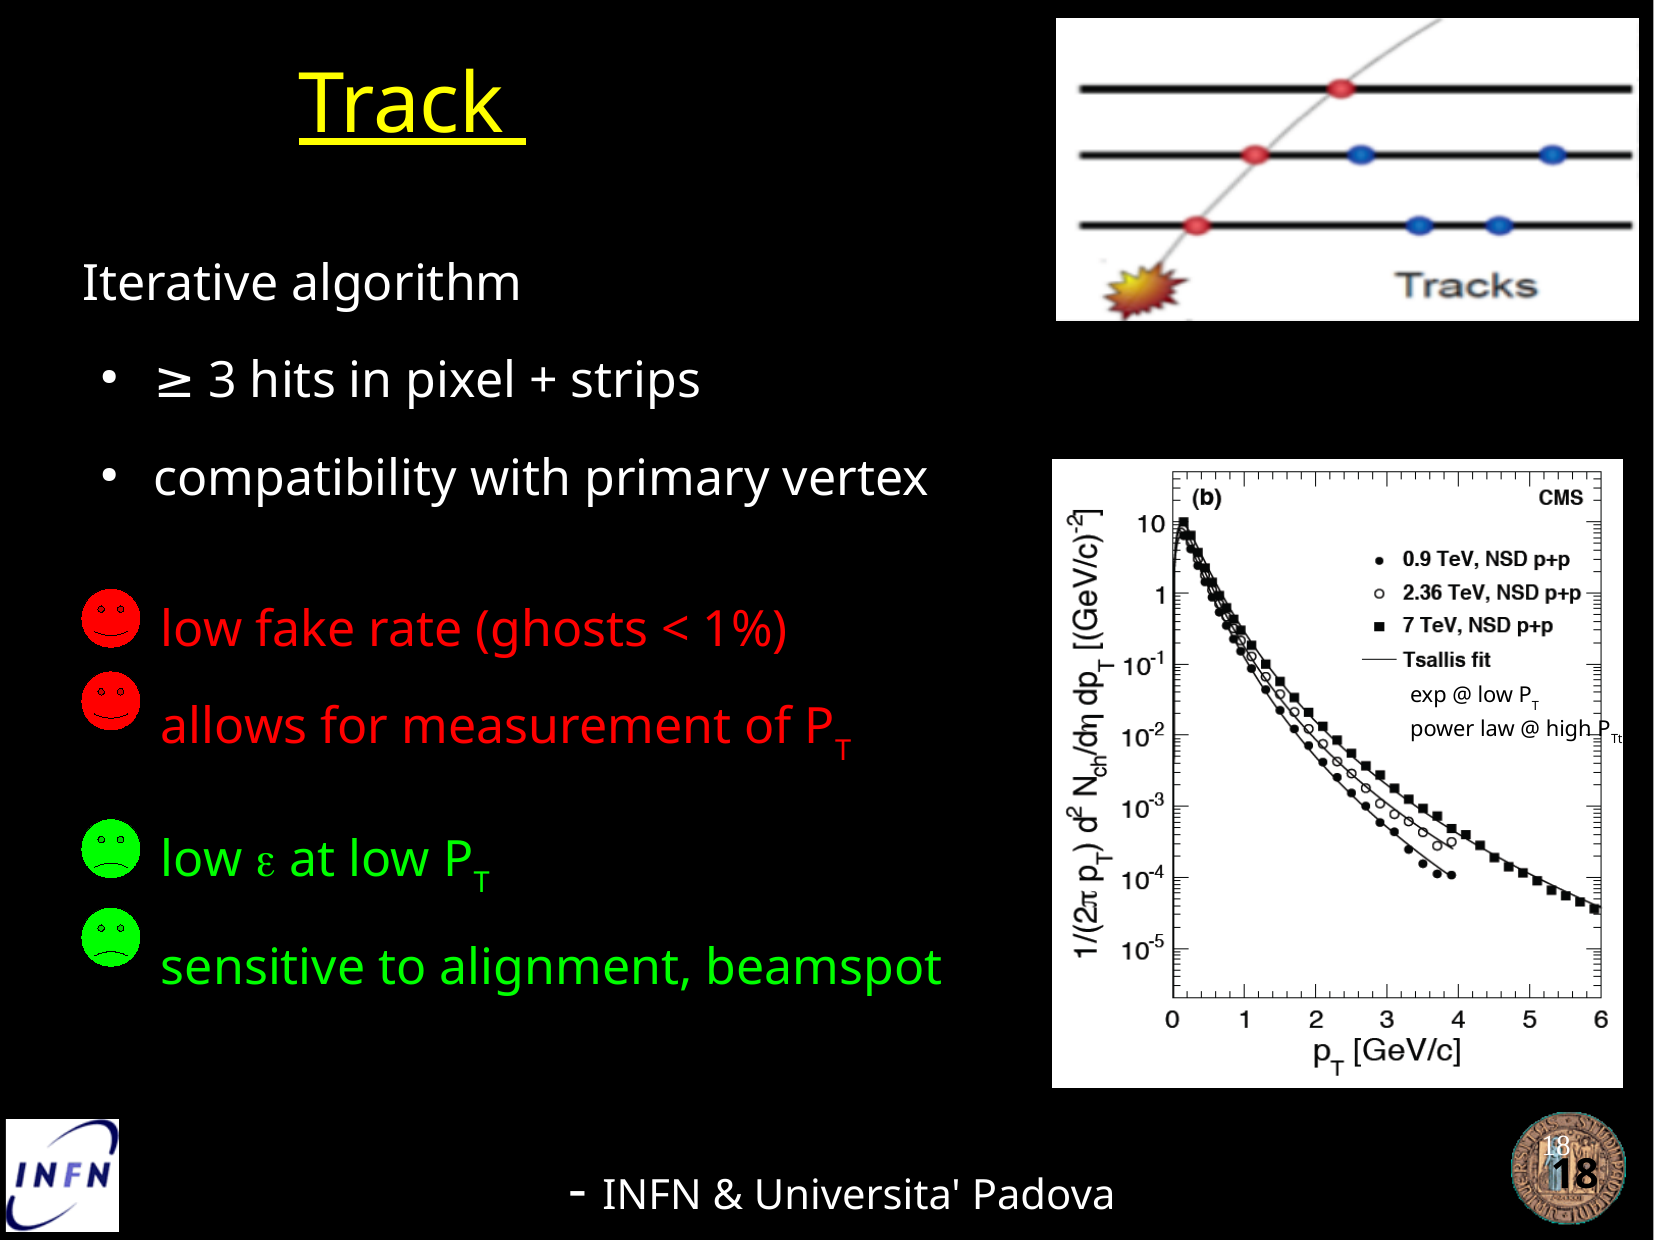

# Track
Iterative algorithm
≥ 3 hits in pixel + strips
compatibility with primary vertex
 low fake rate (ghosts < 1%)
 allows for measurement of PT
exp @ low PT
power law @ high PTt
 low e at low PT
 sensitive to alignment, beamspot
18